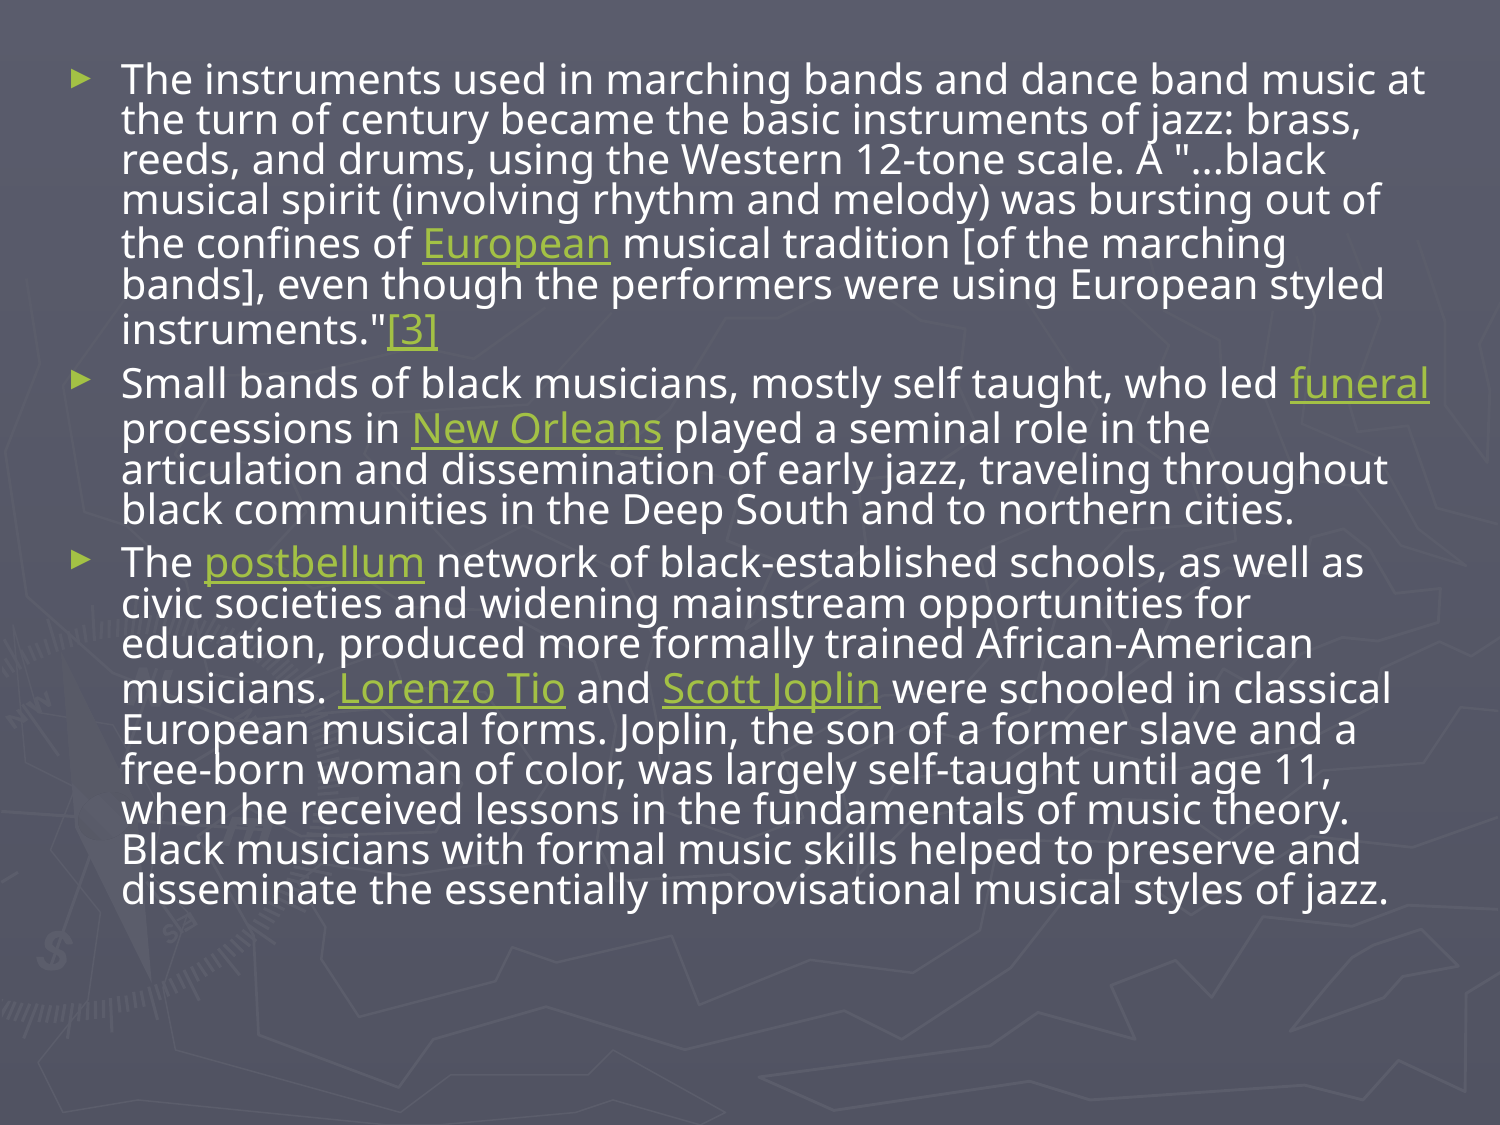

#
The instruments used in marching bands and dance band music at the turn of century became the basic instruments of jazz: brass, reeds, and drums, using the Western 12-tone scale. A "...black musical spirit (involving rhythm and melody) was bursting out of the confines of European musical tradition [of the marching bands], even though the performers were using European styled instruments."[3]
Small bands of black musicians, mostly self taught, who led funeral processions in New Orleans played a seminal role in the articulation and dissemination of early jazz, traveling throughout black communities in the Deep South and to northern cities.
The postbellum network of black-established schools, as well as civic societies and widening mainstream opportunities for education, produced more formally trained African-American musicians. Lorenzo Tio and Scott Joplin were schooled in classical European musical forms. Joplin, the son of a former slave and a free-born woman of color, was largely self-taught until age 11, when he received lessons in the fundamentals of music theory. Black musicians with formal music skills helped to preserve and disseminate the essentially improvisational musical styles of jazz.